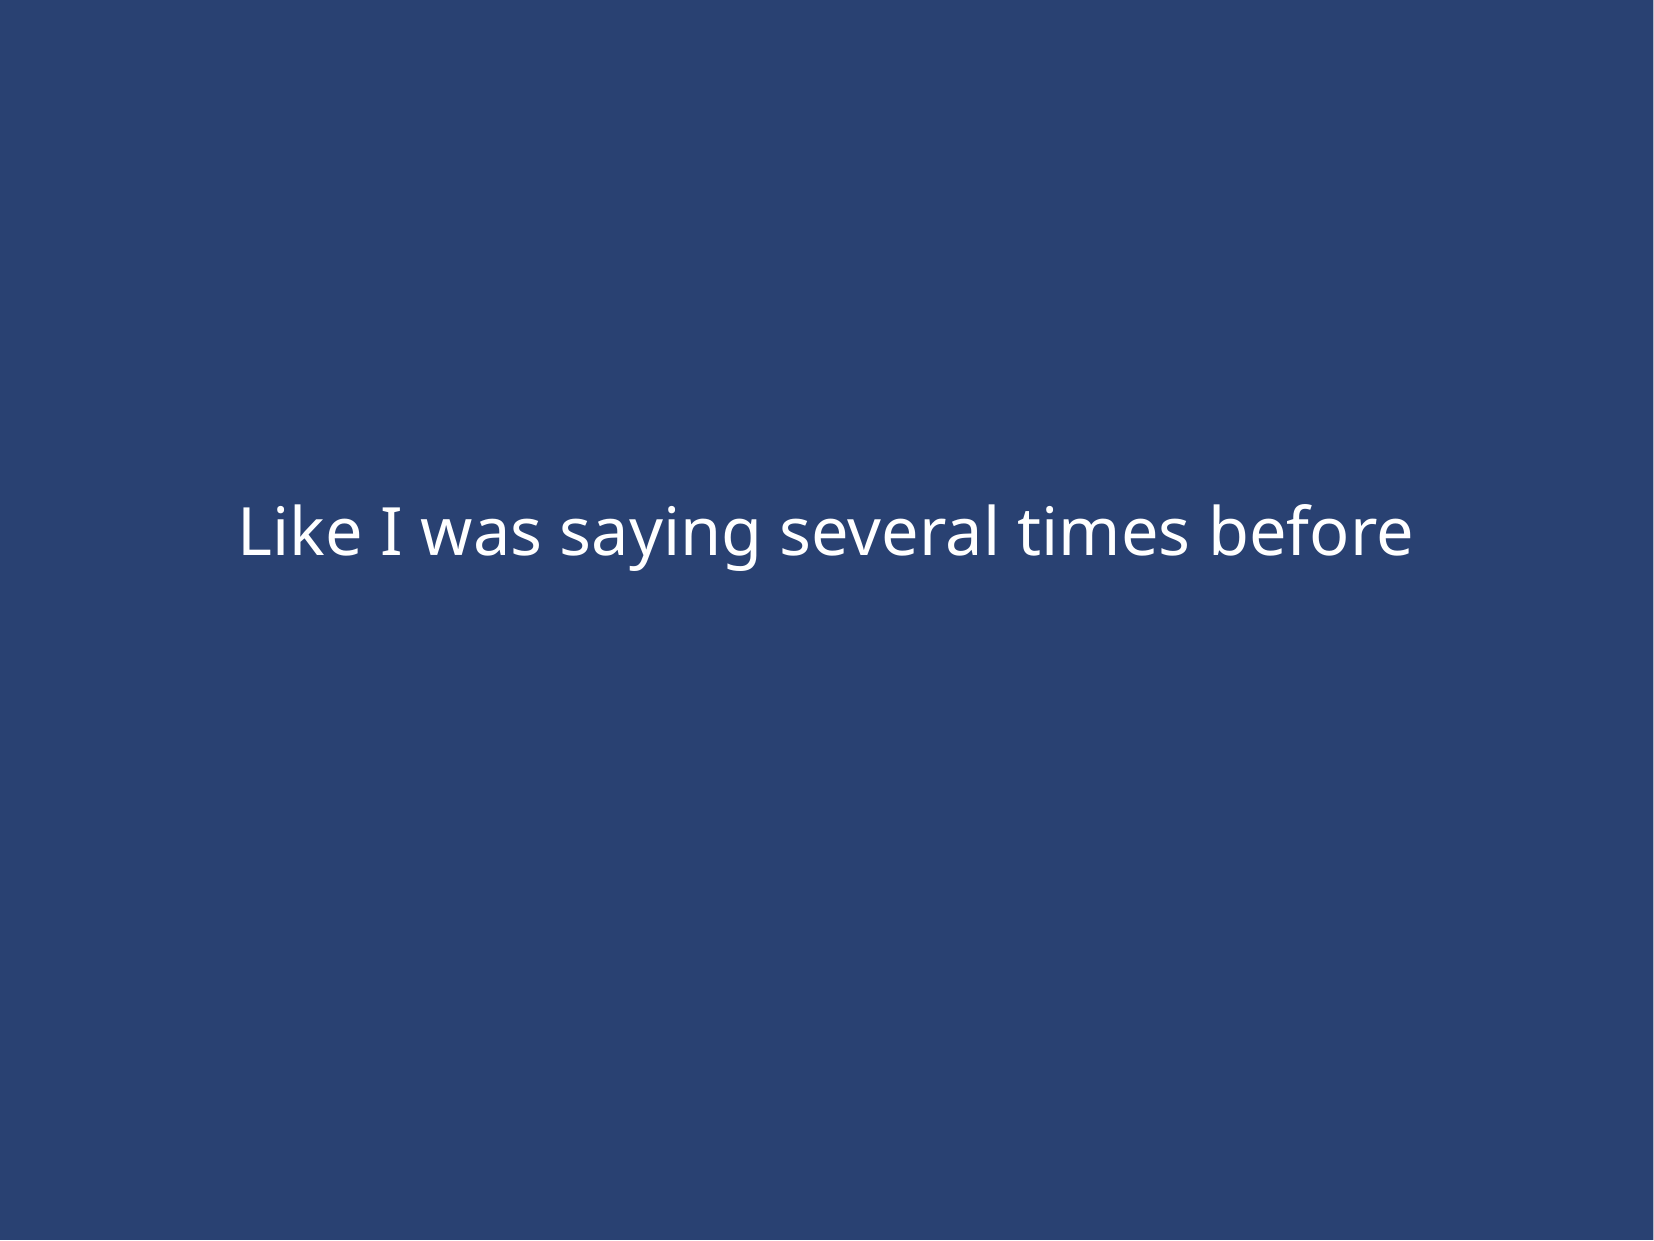

# Like I was saying several times before